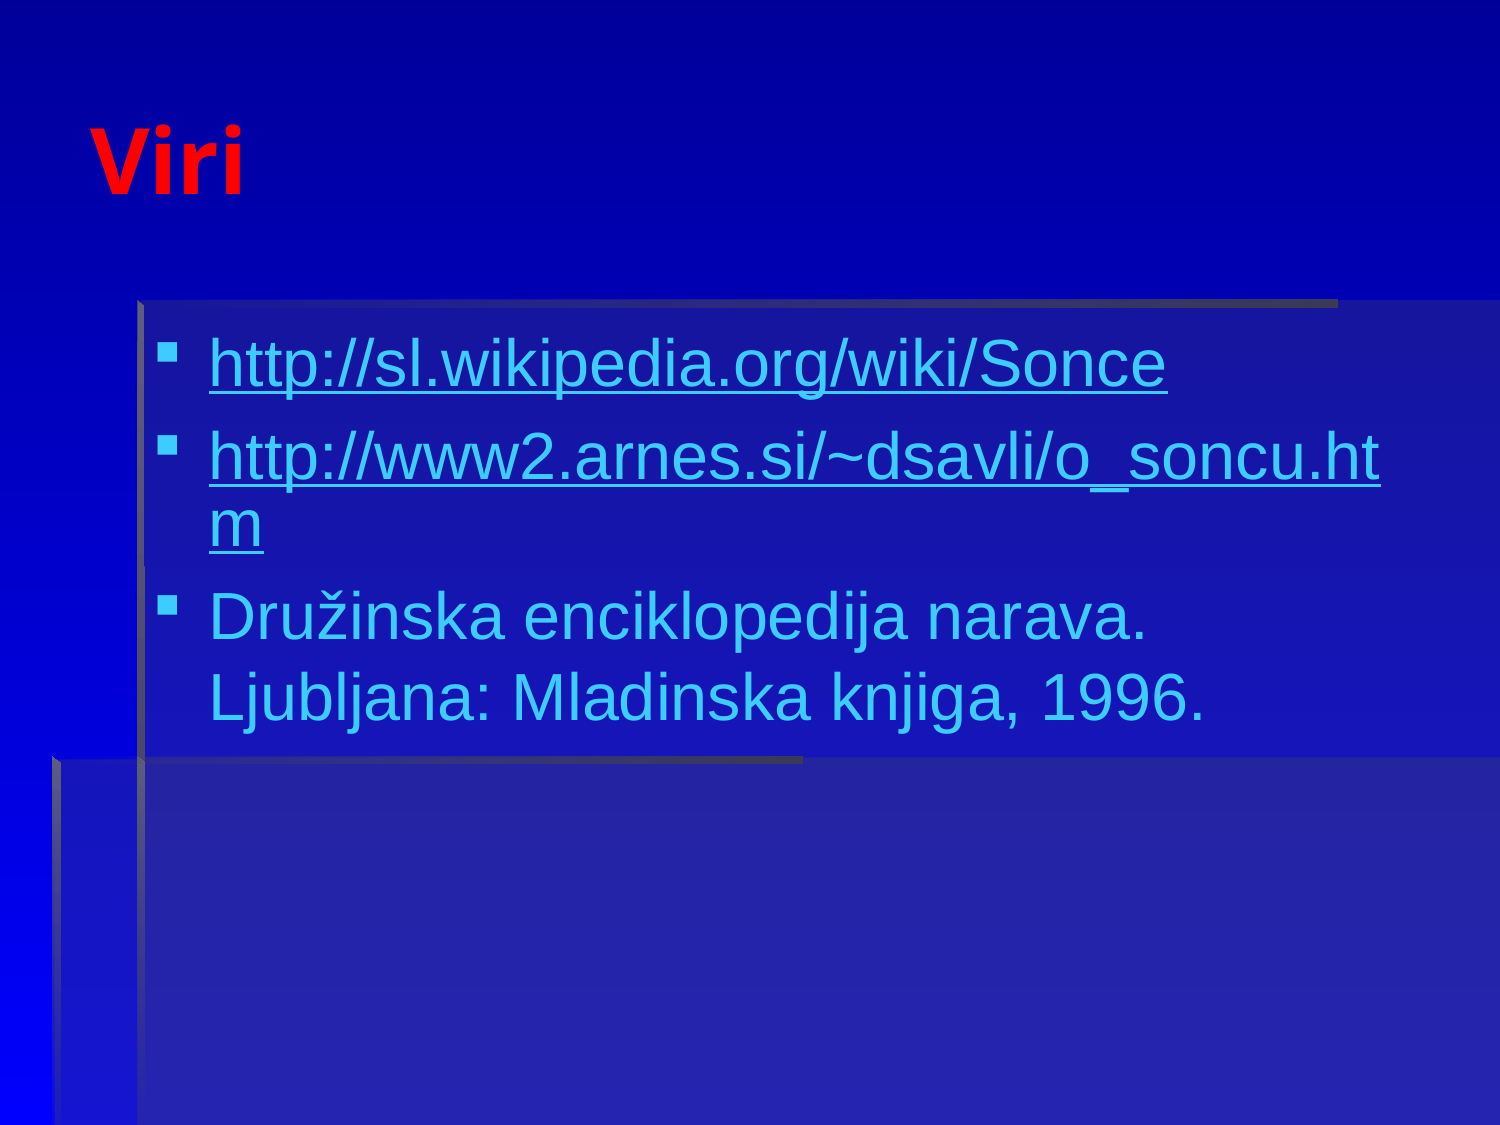

# Viri
http://sl.wikipedia.org/wiki/Sonce
http://www2.arnes.si/~dsavli/o_soncu.htm
Družinska enciklopedija narava. Ljubljana: Mladinska knjiga, 1996.